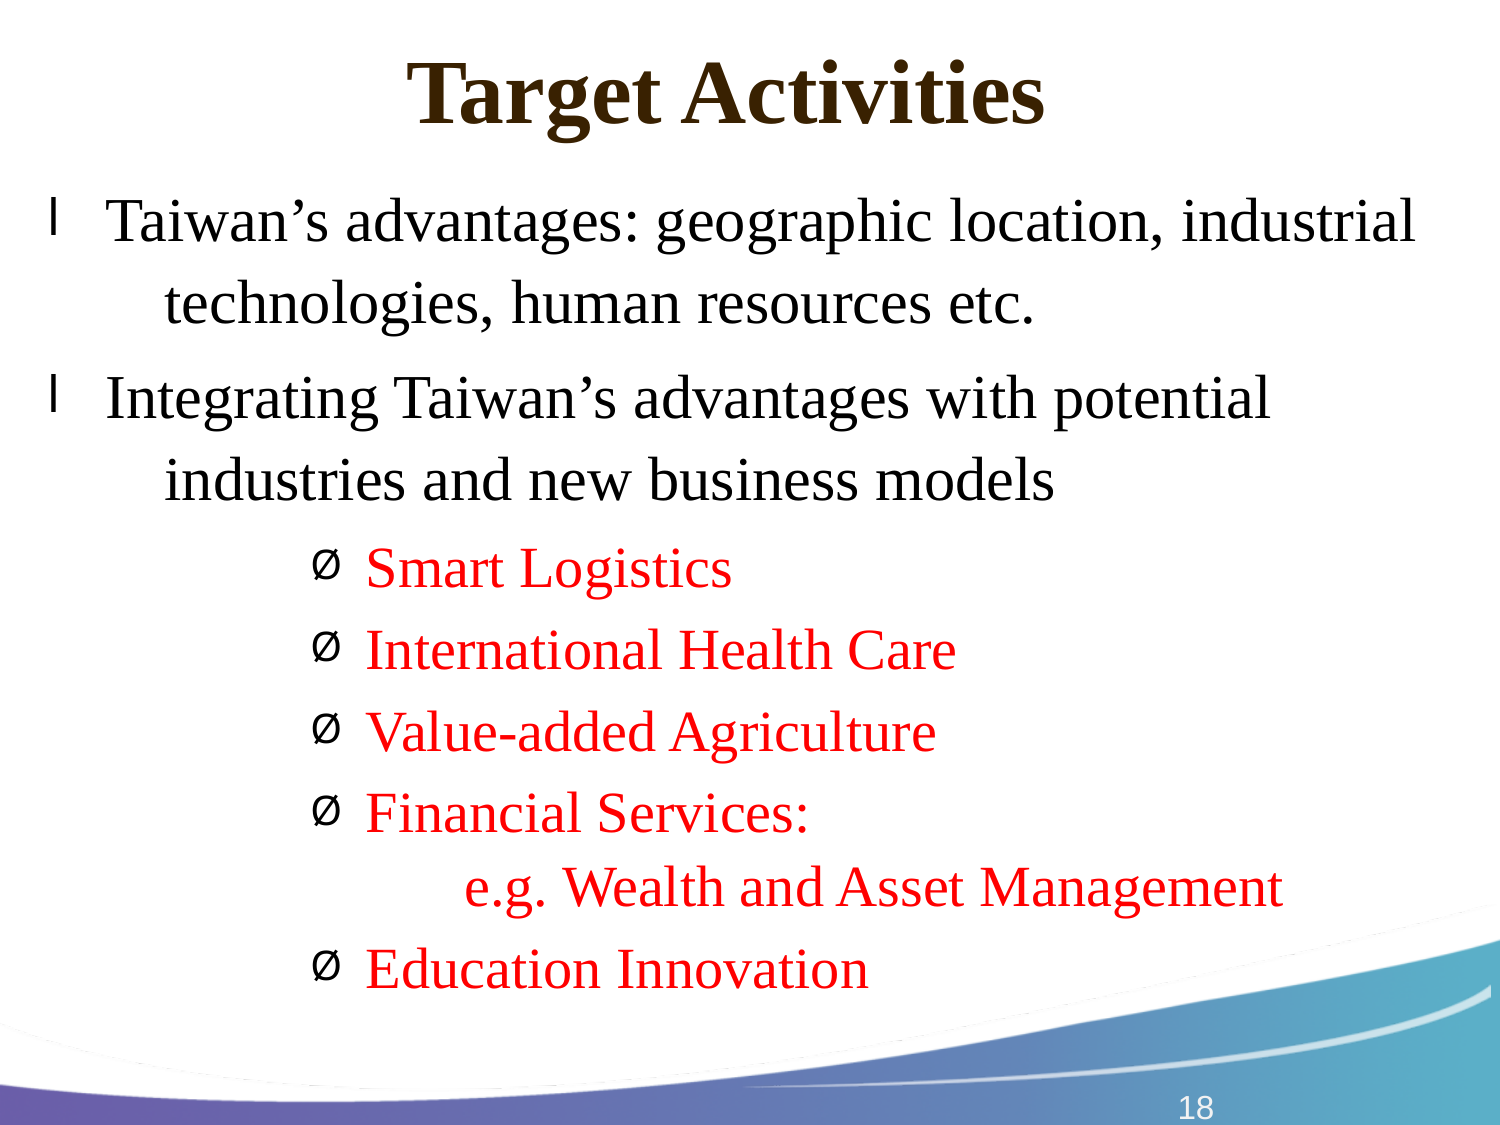

Target Activities
Taiwan’s advantages: geographic location, industrial technologies, human resources etc.
Integrating Taiwan’s advantages with potential industries and new business models
Smart Logistics
International Health Care
Value-added Agriculture
Financial Services:
 e.g. Wealth and Asset Management
Education Innovation